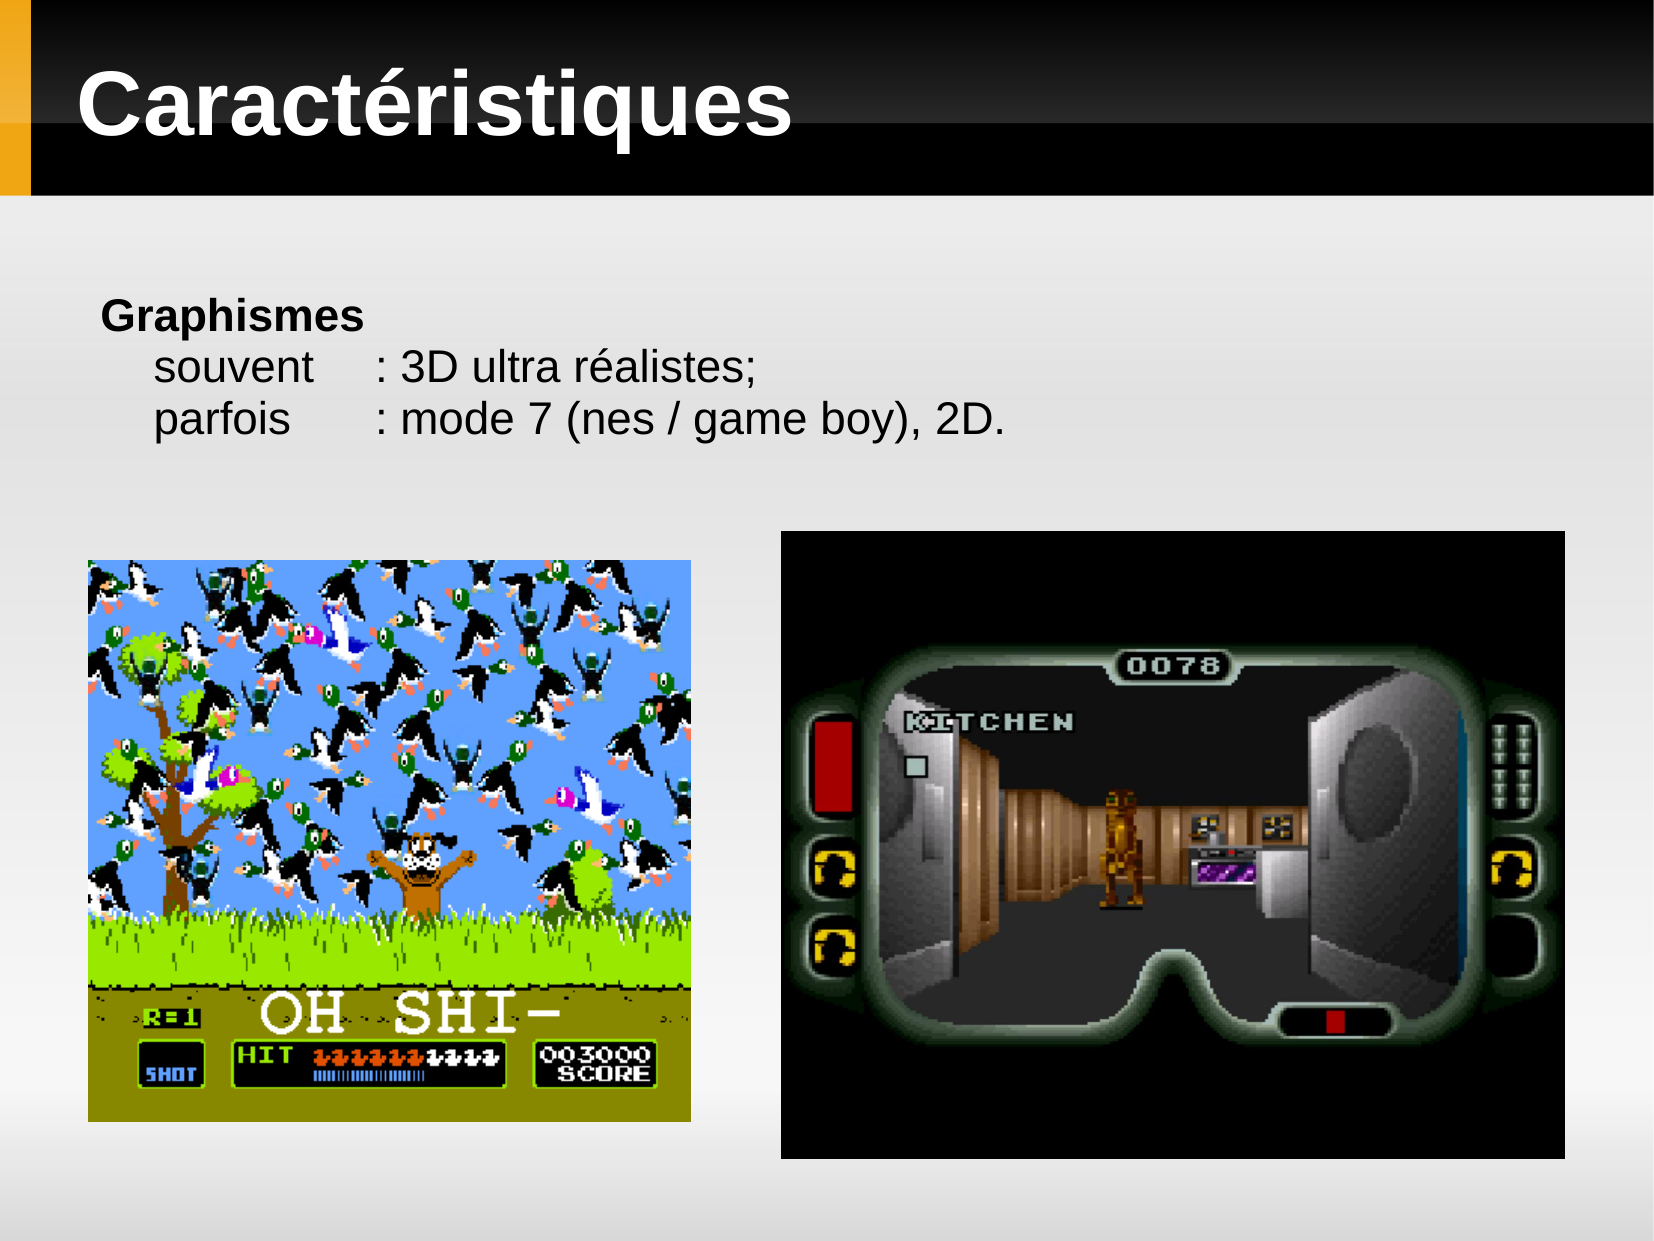

# Caractéristiques
Graphismes
souvent	: 3D ultra réalistes;
parfois 	: mode 7 (nes / game boy), 2D.